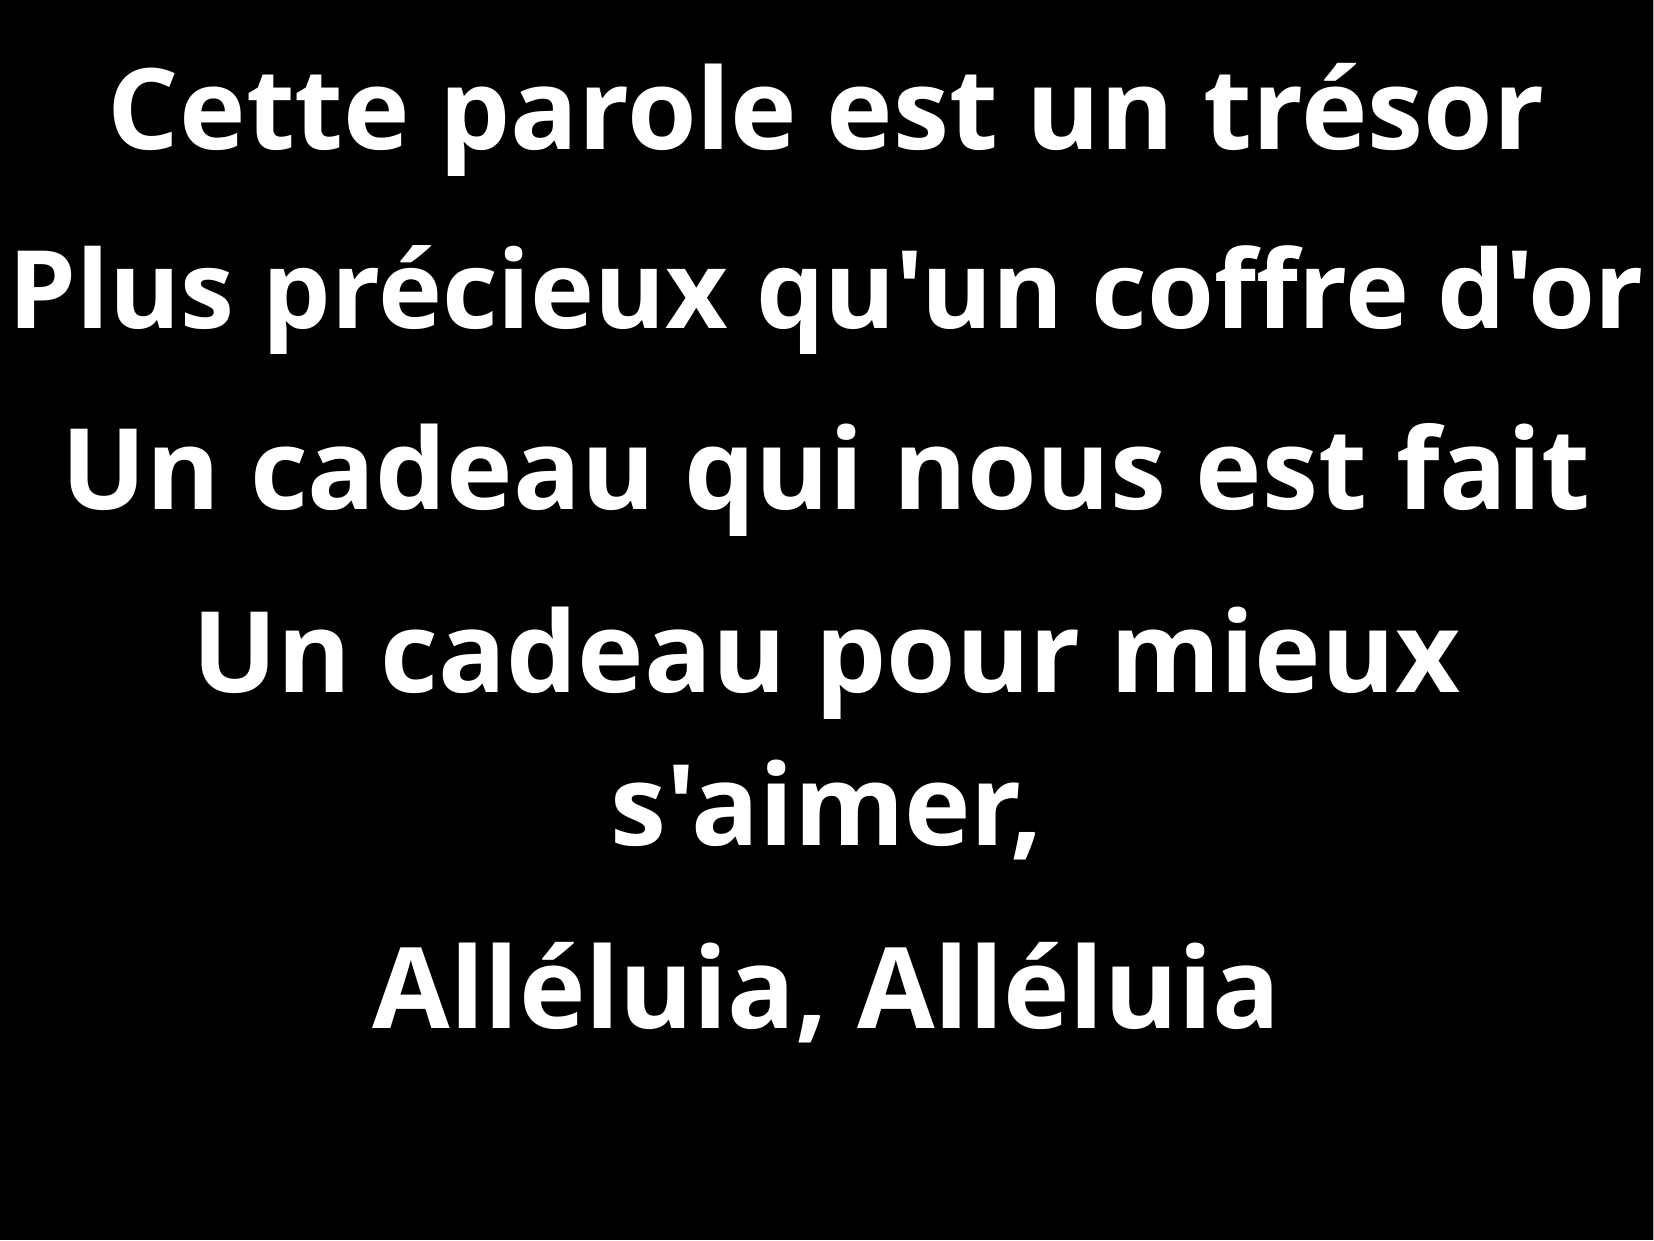

# Cette parole est un trésor
Plus précieux qu'un coffre d'or
Un cadeau qui nous est fait
Un cadeau pour mieux s'aimer,
Alléluia, Alléluia